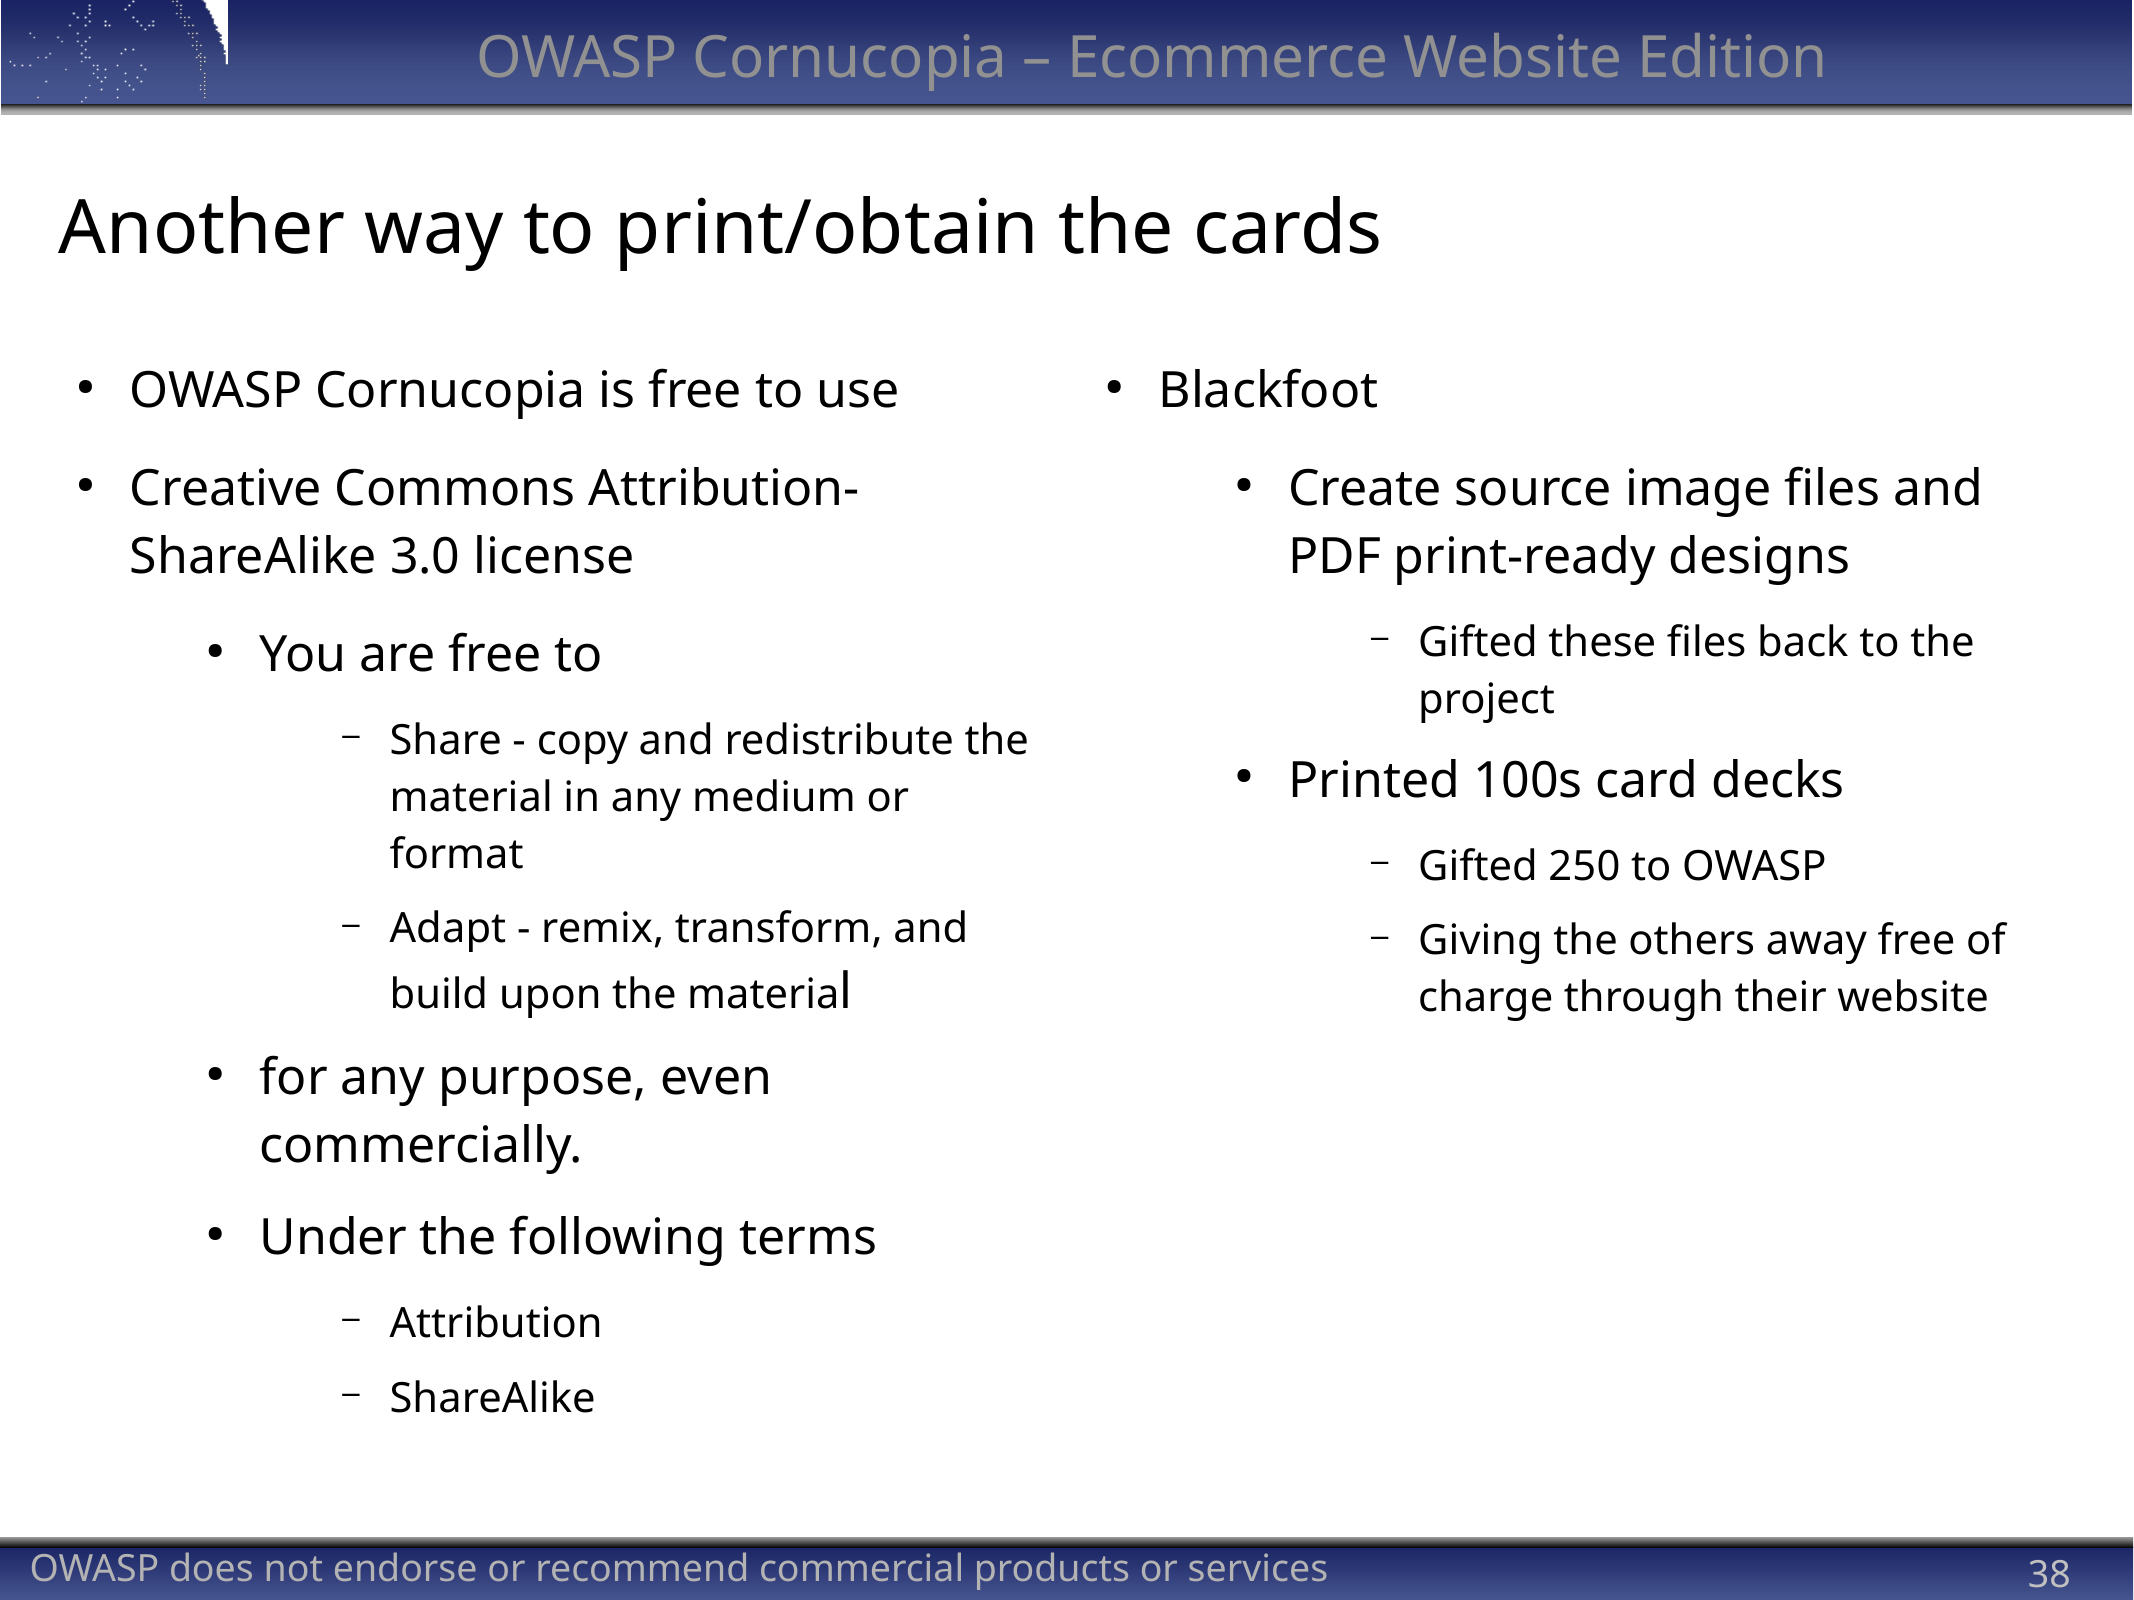

# Another way to print/obtain the cards
OWASP Cornucopia is free to use
Creative Commons Attribution-ShareAlike 3.0 license
You are free to
Share - copy and redistribute the material in any medium or format
Adapt - remix, transform, and build upon the material
for any purpose, even commercially.
Under the following terms
Attribution
ShareAlike
Blackfoot
Create source image files and PDF print-ready designs
Gifted these files back to the project
Printed 100s card decks
Gifted 250 to OWASP
Giving the others away free of charge through their website
OWASP does not endorse or recommend commercial products or services